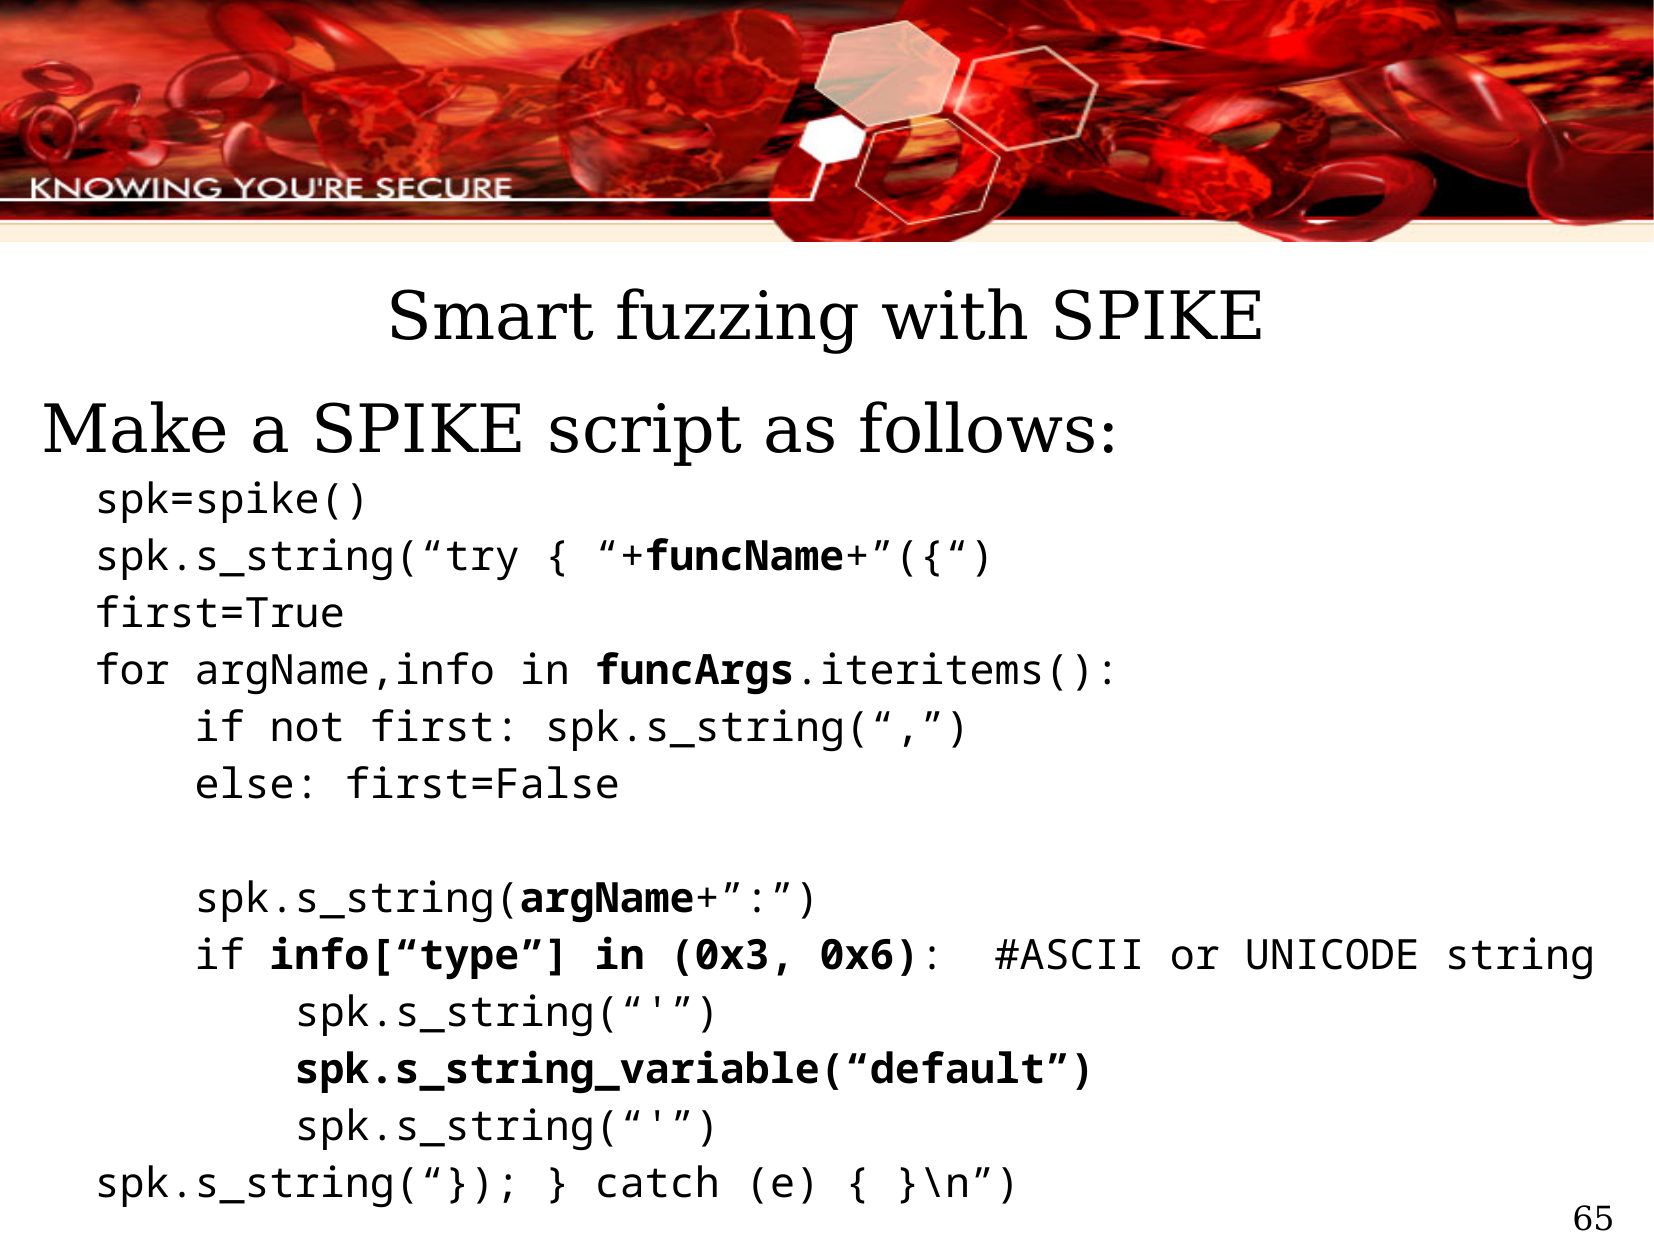

# Smart fuzzing with SPIKE
Make a SPIKE script as follows:
spk=spike()
spk.s_string(“try { “+funcName+”({“)
first=True
for argName,info in funcArgs.iteritems():
 if not first: spk.s_string(“,”)
 else: first=False
 spk.s_string(argName+”:”)
 if info[“type”] in (0x3, 0x6): #ASCII or UNICODE string
 spk.s_string(“'”)
 spk.s_string_variable(“default”)
 spk.s_string(“'”)
spk.s_string(“}); } catch (e) { }\n”)